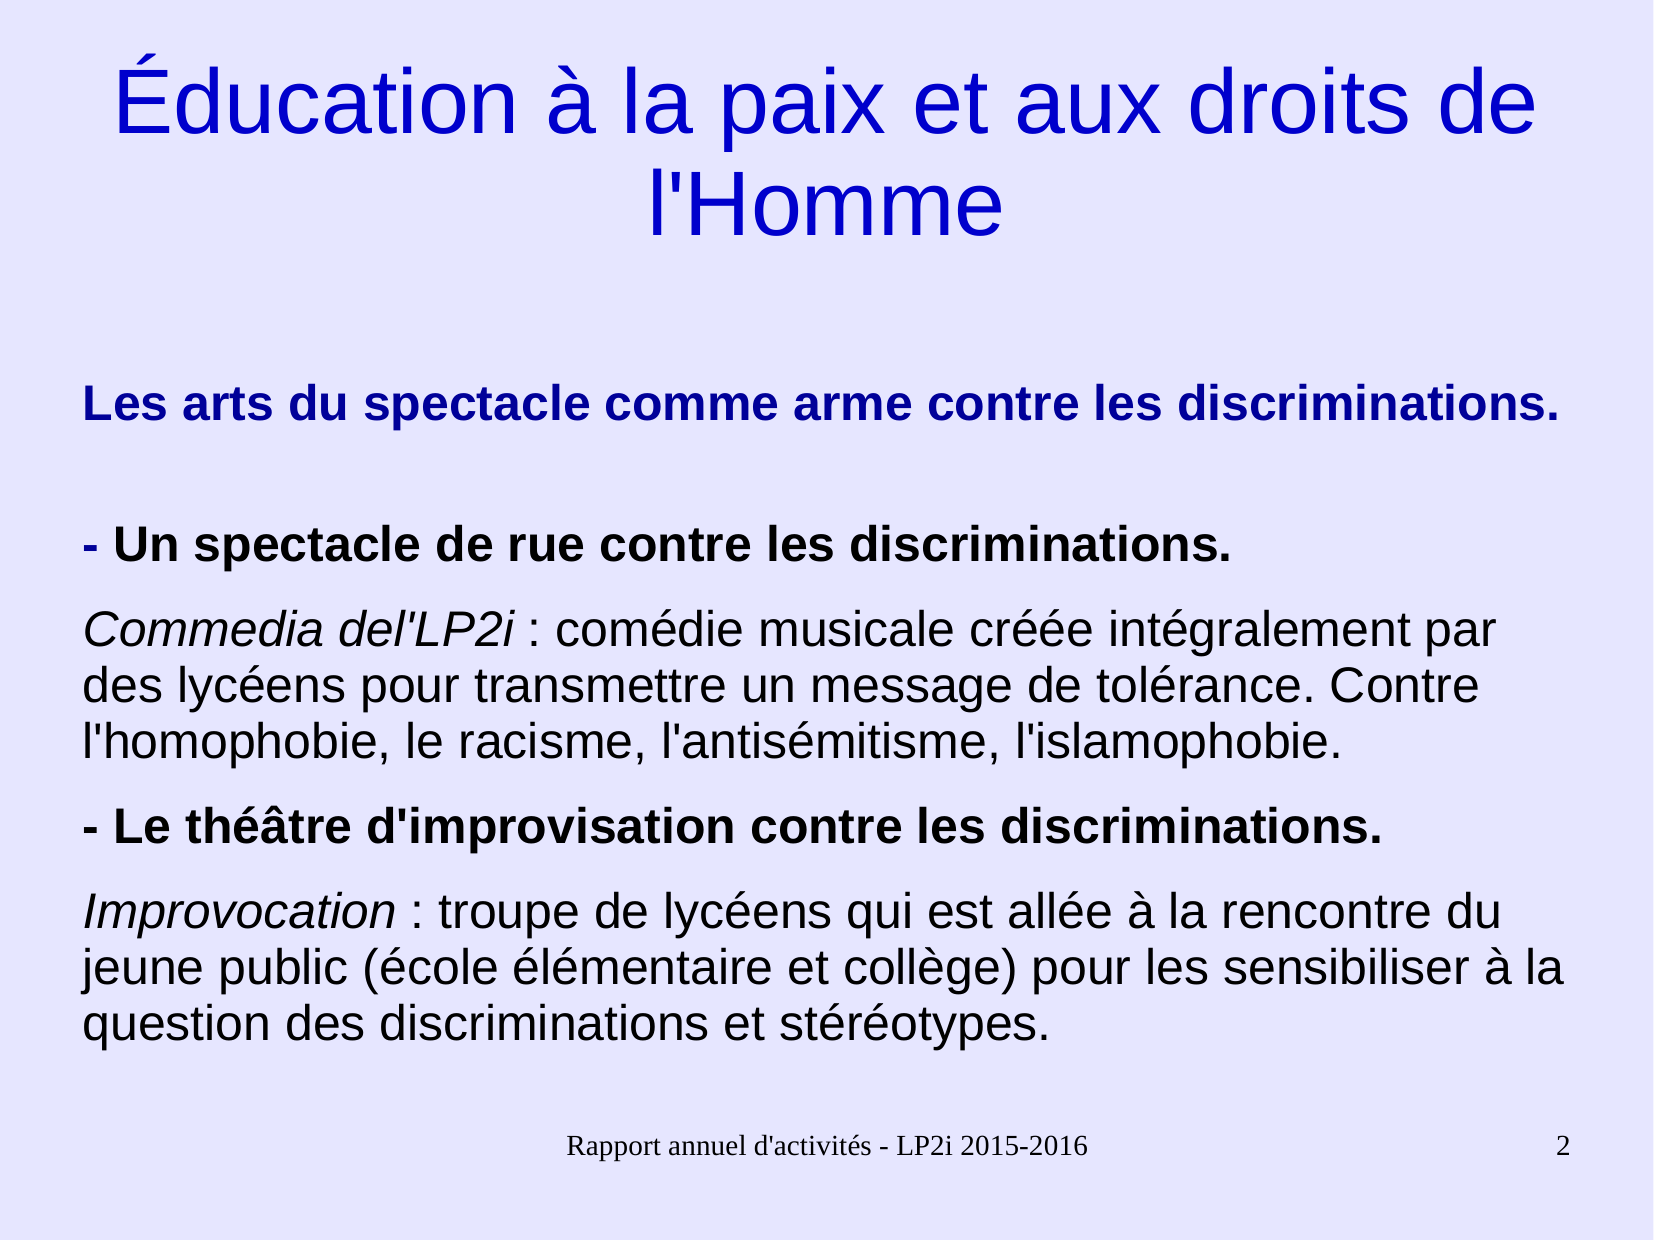

# Éducation à la paix et aux droits de l'Homme
Les arts du spectacle comme arme contre les discriminations.
- Un spectacle de rue contre les discriminations.
Commedia del'LP2i : comédie musicale créée intégralement par des lycéens pour transmettre un message de tolérance. Contre l'homophobie, le racisme, l'antisémitisme, l'islamophobie.
- Le théâtre d'improvisation contre les discriminations.
Improvocation : troupe de lycéens qui est allée à la rencontre du jeune public (école élémentaire et collège) pour les sensibiliser à la question des discriminations et stéréotypes.
Rapport annuel d'activités - LP2i 2015-2016
2